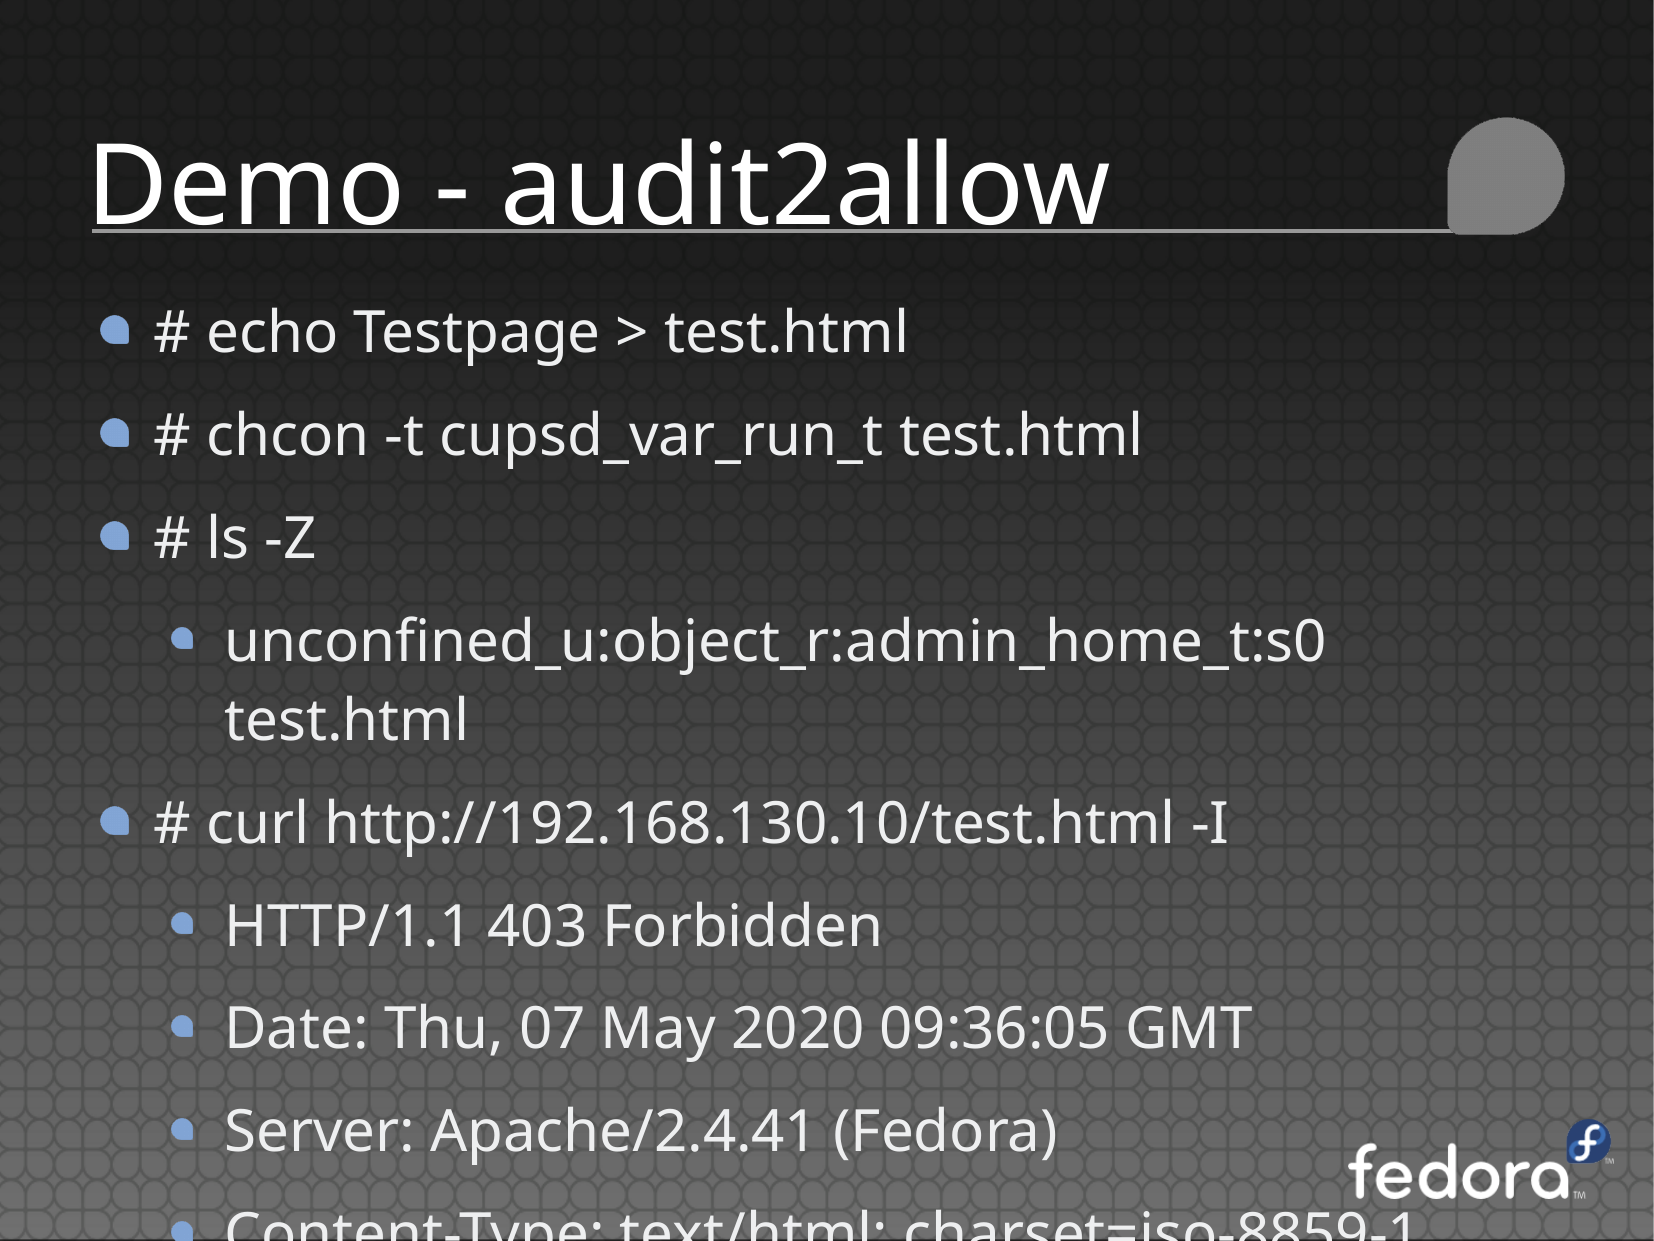

# Demo - audit2allow
# echo Testpage > test.html
# chcon -t cupsd_var_run_t test.html
# ls -Z
unconfined_u:object_r:admin_home_t:s0 test.html
# curl http://192.168.130.10/test.html -I
HTTP/1.1 403 Forbidden
Date: Thu, 07 May 2020 09:36:05 GMT
Server: Apache/2.4.41 (Fedora)
Content-Type: text/html; charset=iso-8859-1